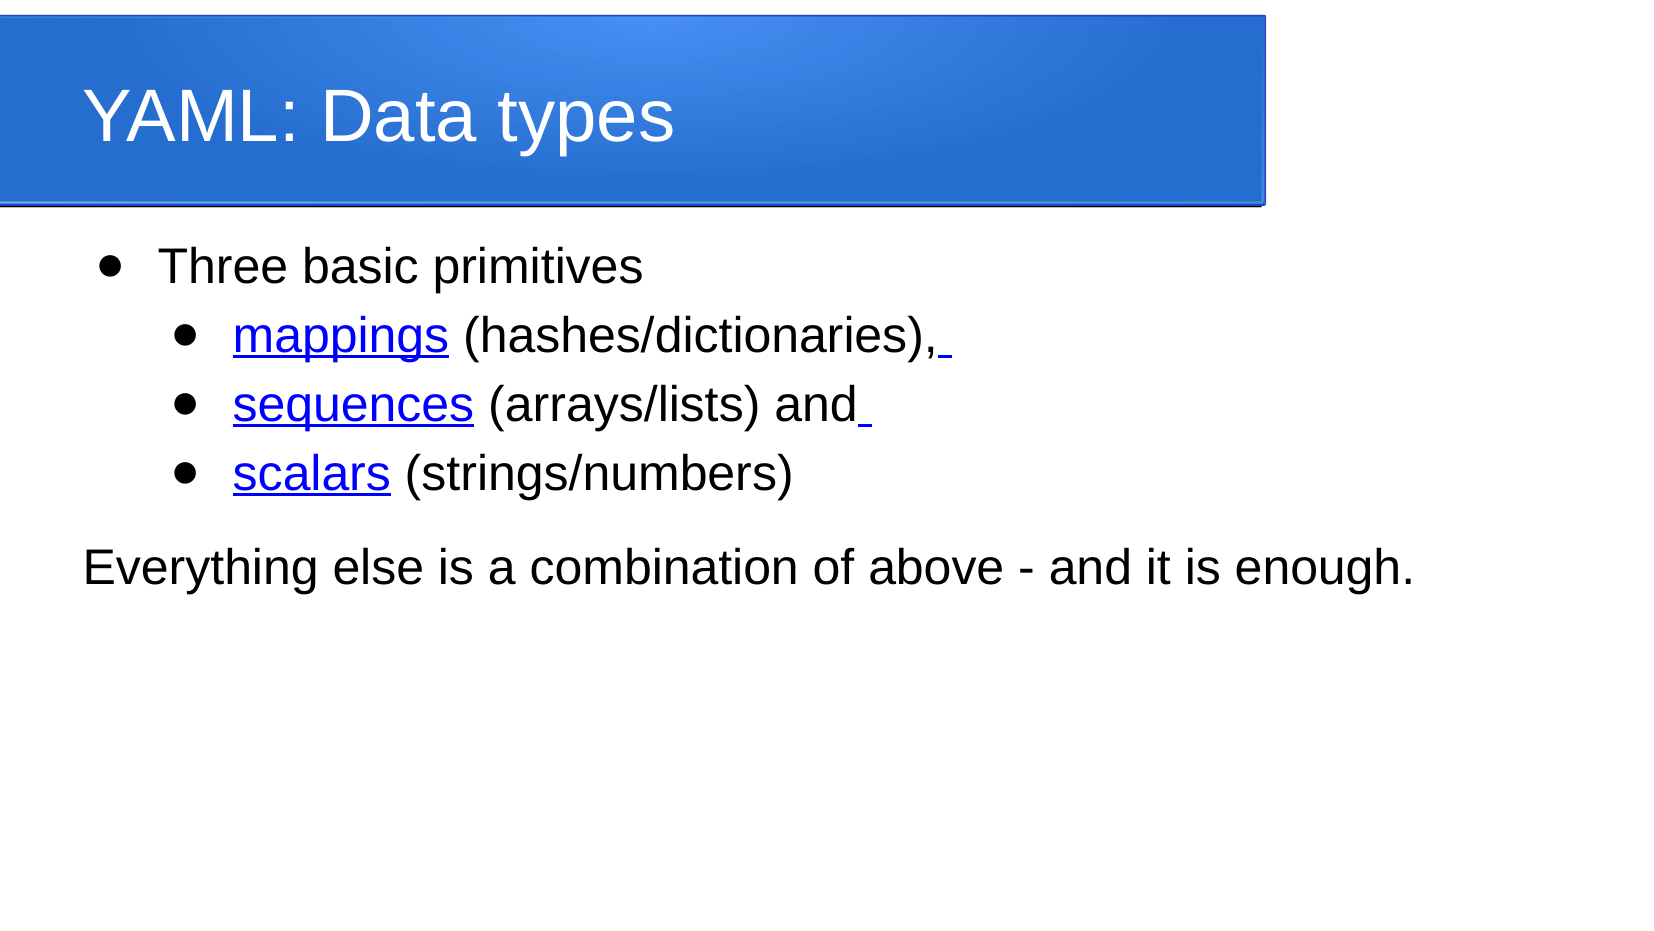

YAML: Data types
Three basic primitives
mappings (hashes/dictionaries),
sequences (arrays/lists) and
scalars (strings/numbers)
Everything else is a combination of above - and it is enough.